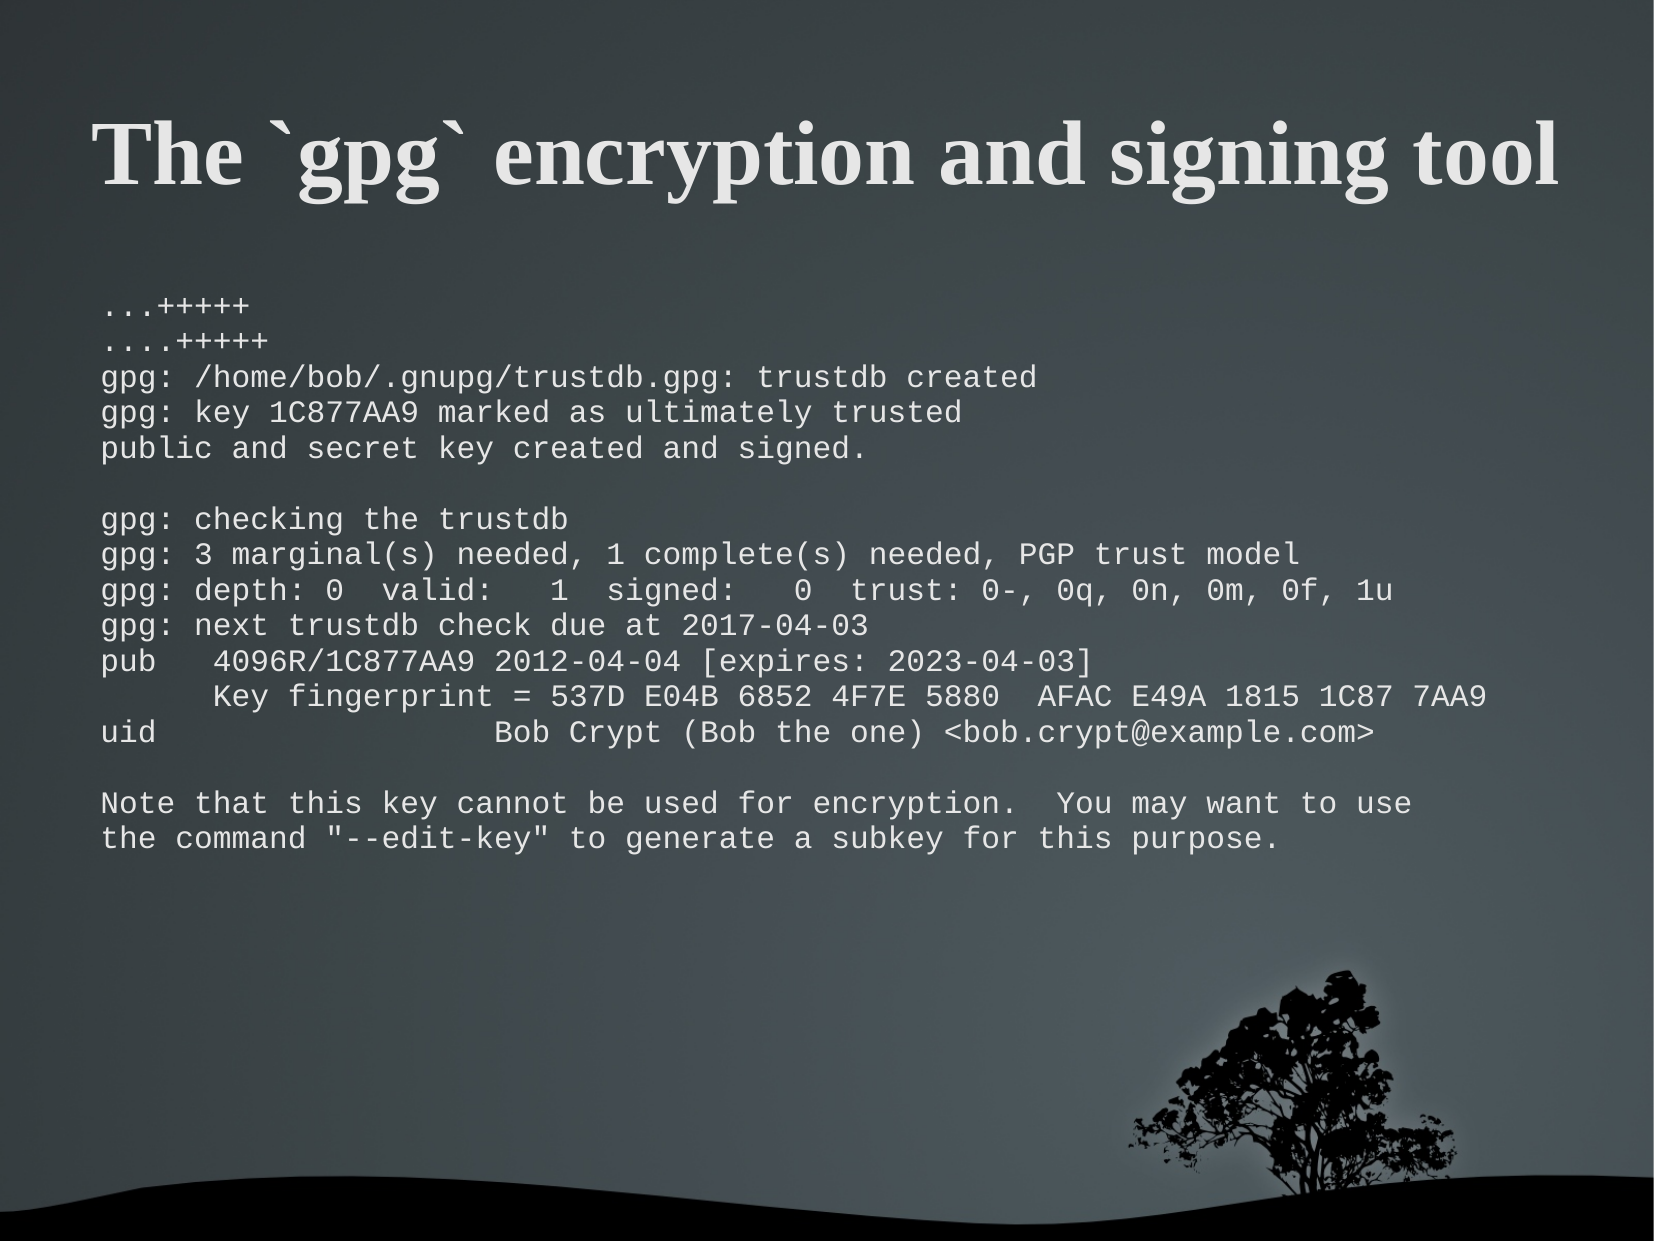

The `gpg` encryption and signing tool
# ...+++++
....+++++
gpg: /home/bob/.gnupg/trustdb.gpg: trustdb created
gpg: key 1C877AA9 marked as ultimately trusted
public and secret key created and signed.
gpg: checking the trustdb
gpg: 3 marginal(s) needed, 1 complete(s) needed, PGP trust model
gpg: depth: 0 valid: 1 signed: 0 trust: 0-, 0q, 0n, 0m, 0f, 1u
gpg: next trustdb check due at 2017-04-03
pub 4096R/1C877AA9 2012-04-04 [expires: 2023-04-03]
 Key fingerprint = 537D E04B 6852 4F7E 5880 AFAC E49A 1815 1C87 7AA9
uid Bob Crypt (Bob the one) <bob.crypt@example.com>
Note that this key cannot be used for encryption. You may want to use
the command "--edit-key" to generate a subkey for this purpose.